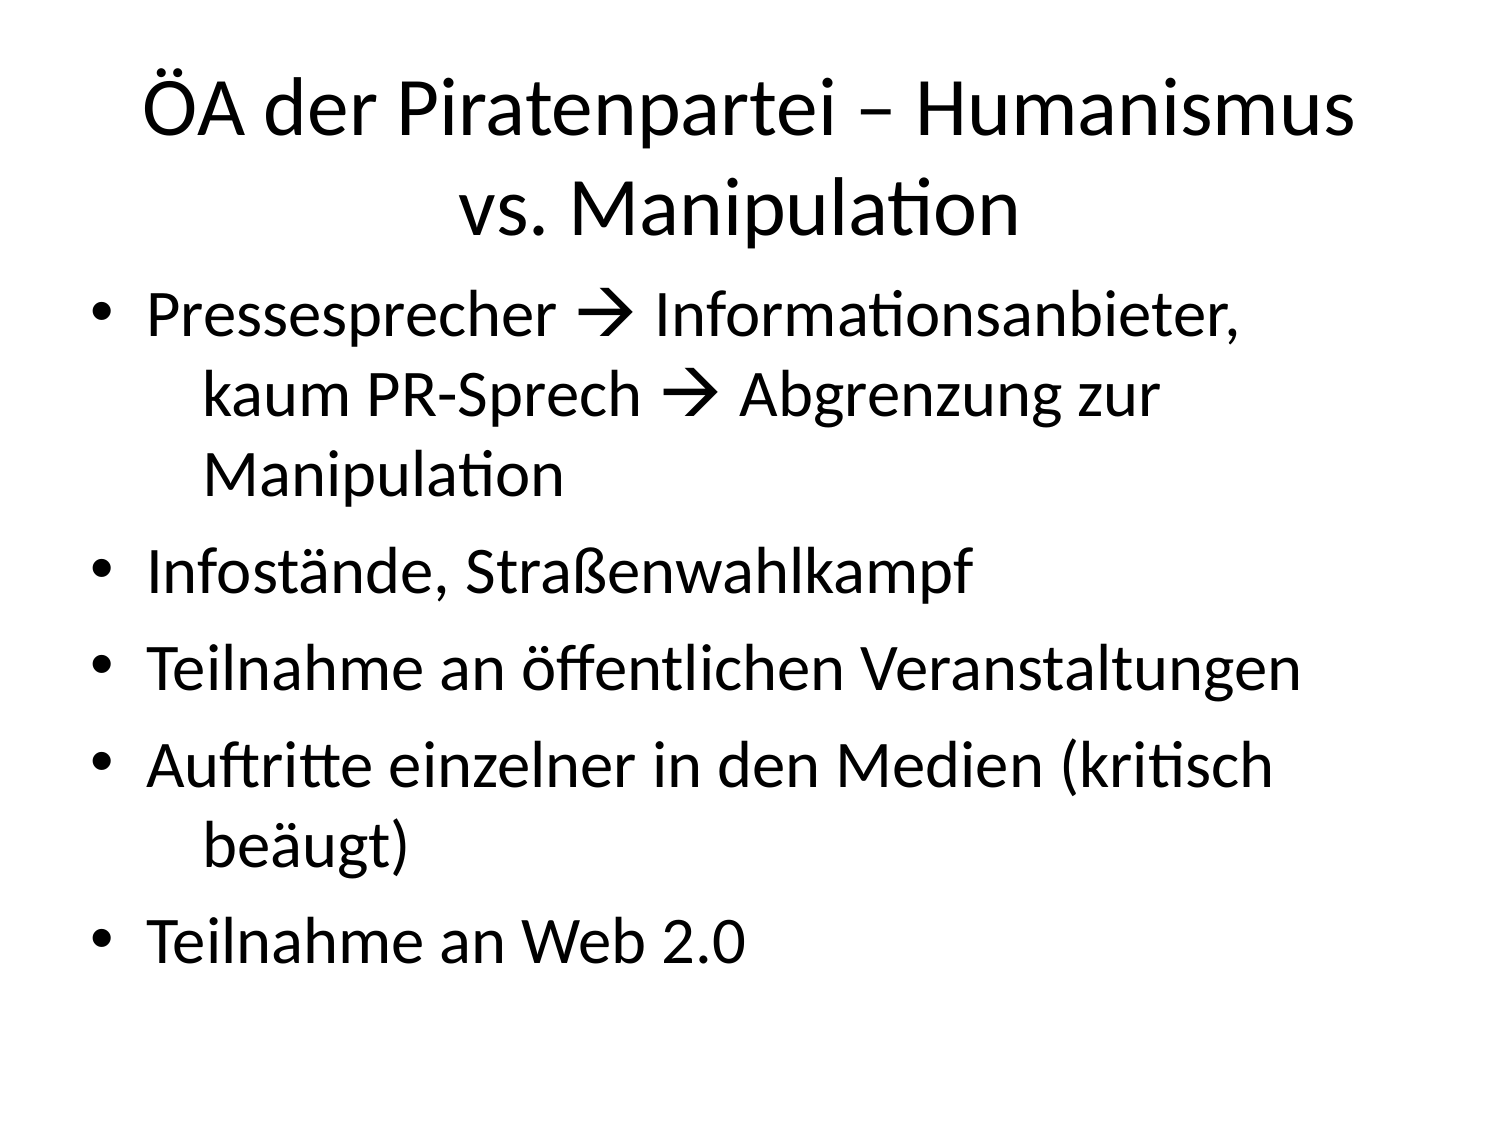

# ÖA der Piratenpartei – Humanismus vs. Manipulation
Pressesprecher  Informationsanbieter, kaum PR-Sprech  Abgrenzung zur Manipulation
Infostände, Straßenwahlkampf
Teilnahme an öffentlichen Veranstaltungen
Auftritte einzelner in den Medien (kritisch beäugt)
Teilnahme an Web 2.0